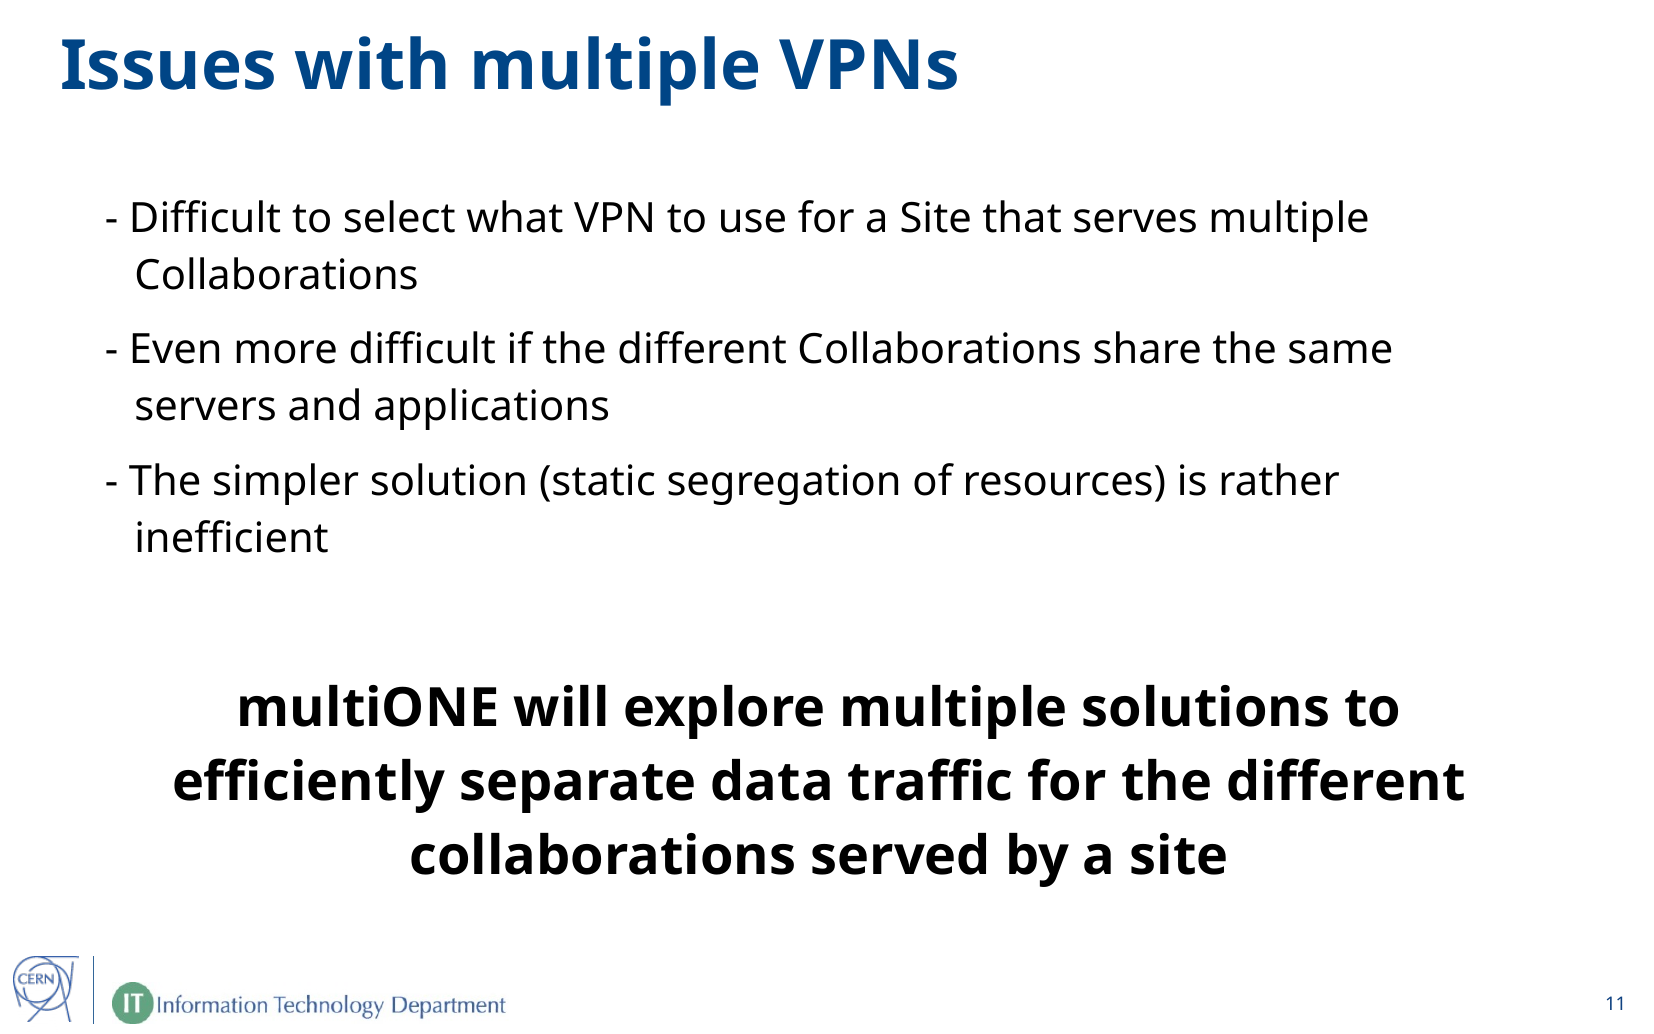

# Issues with multiple VPNs
- Difficult to select what VPN to use for a Site that serves multiple Collaborations
- Even more difficult if the different Collaborations share the same servers and applications
- The simpler solution (static segregation of resources) is rather inefficient
multiONE will explore multiple solutions to efficiently separate data traffic for the different collaborations served by a site